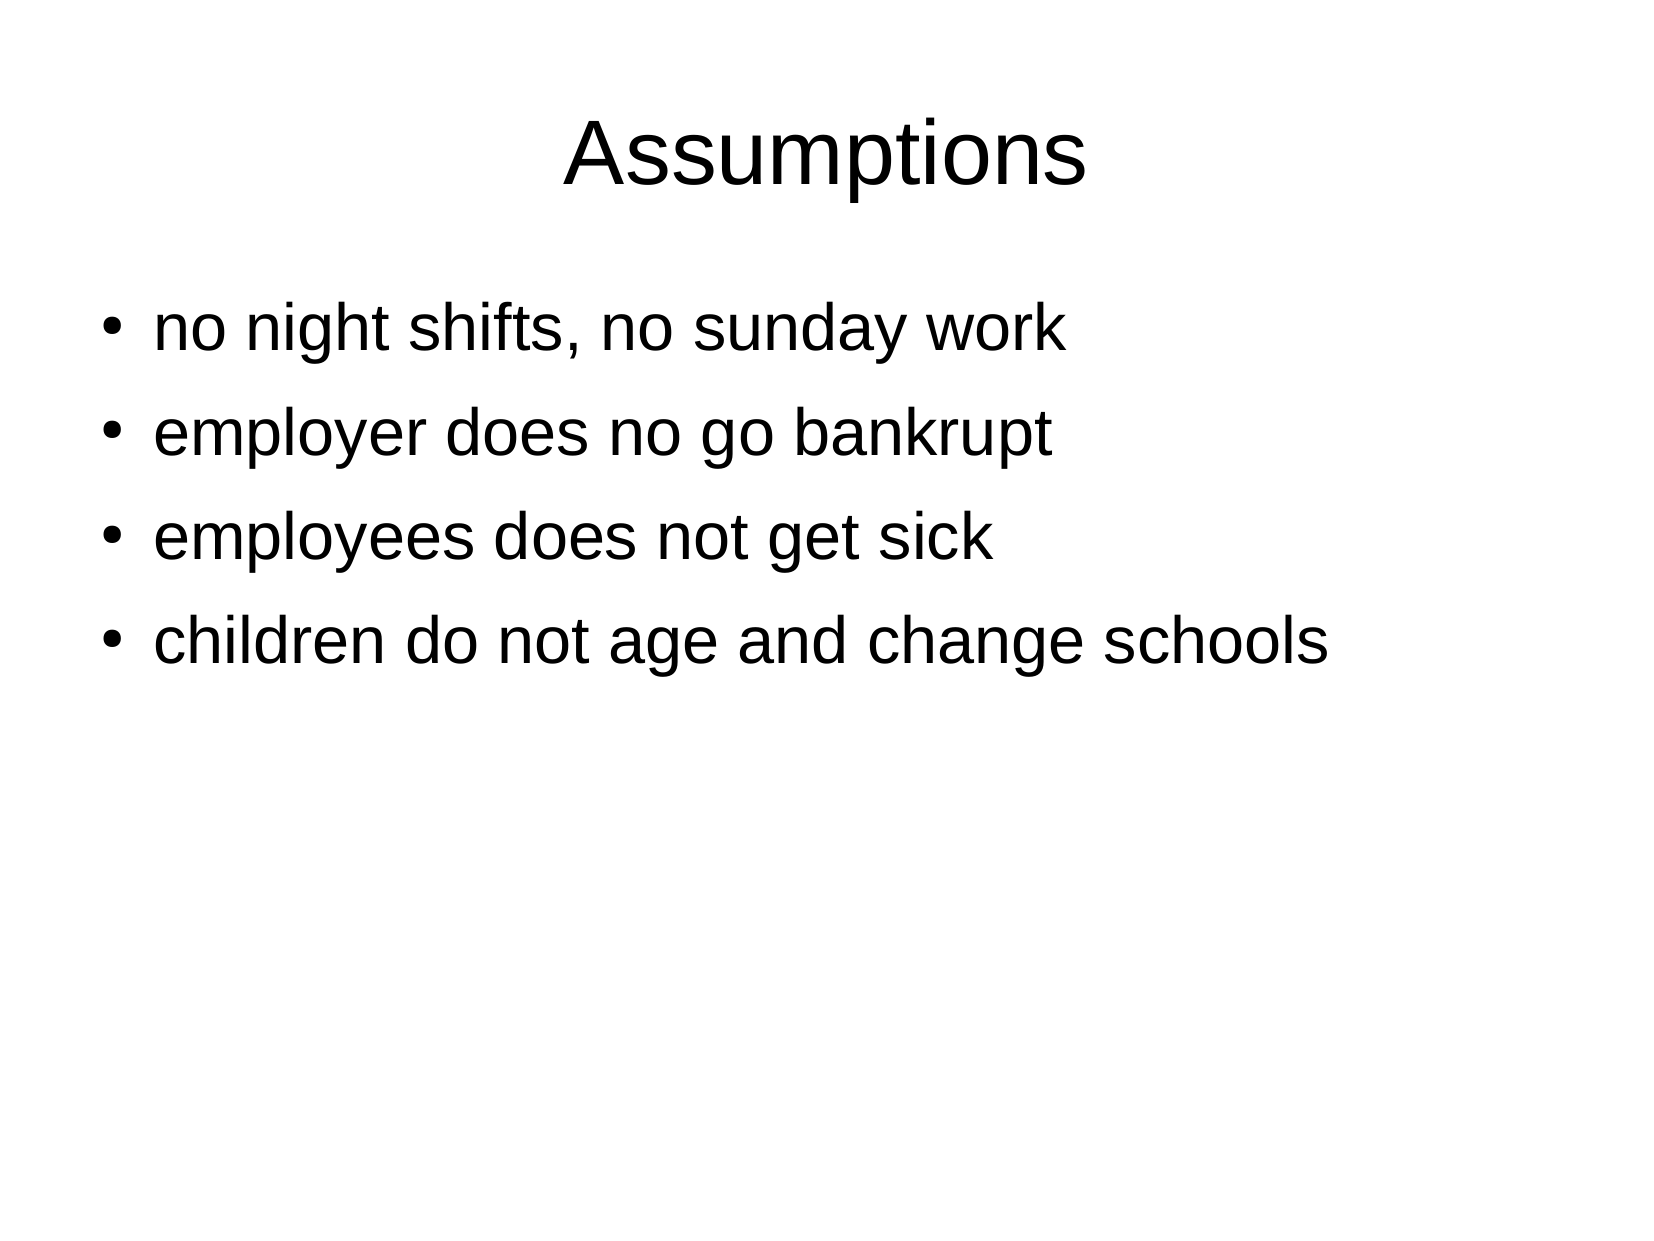

# Assumptions
no night shifts, no sunday work
employer does no go bankrupt
employees does not get sick
children do not age and change schools